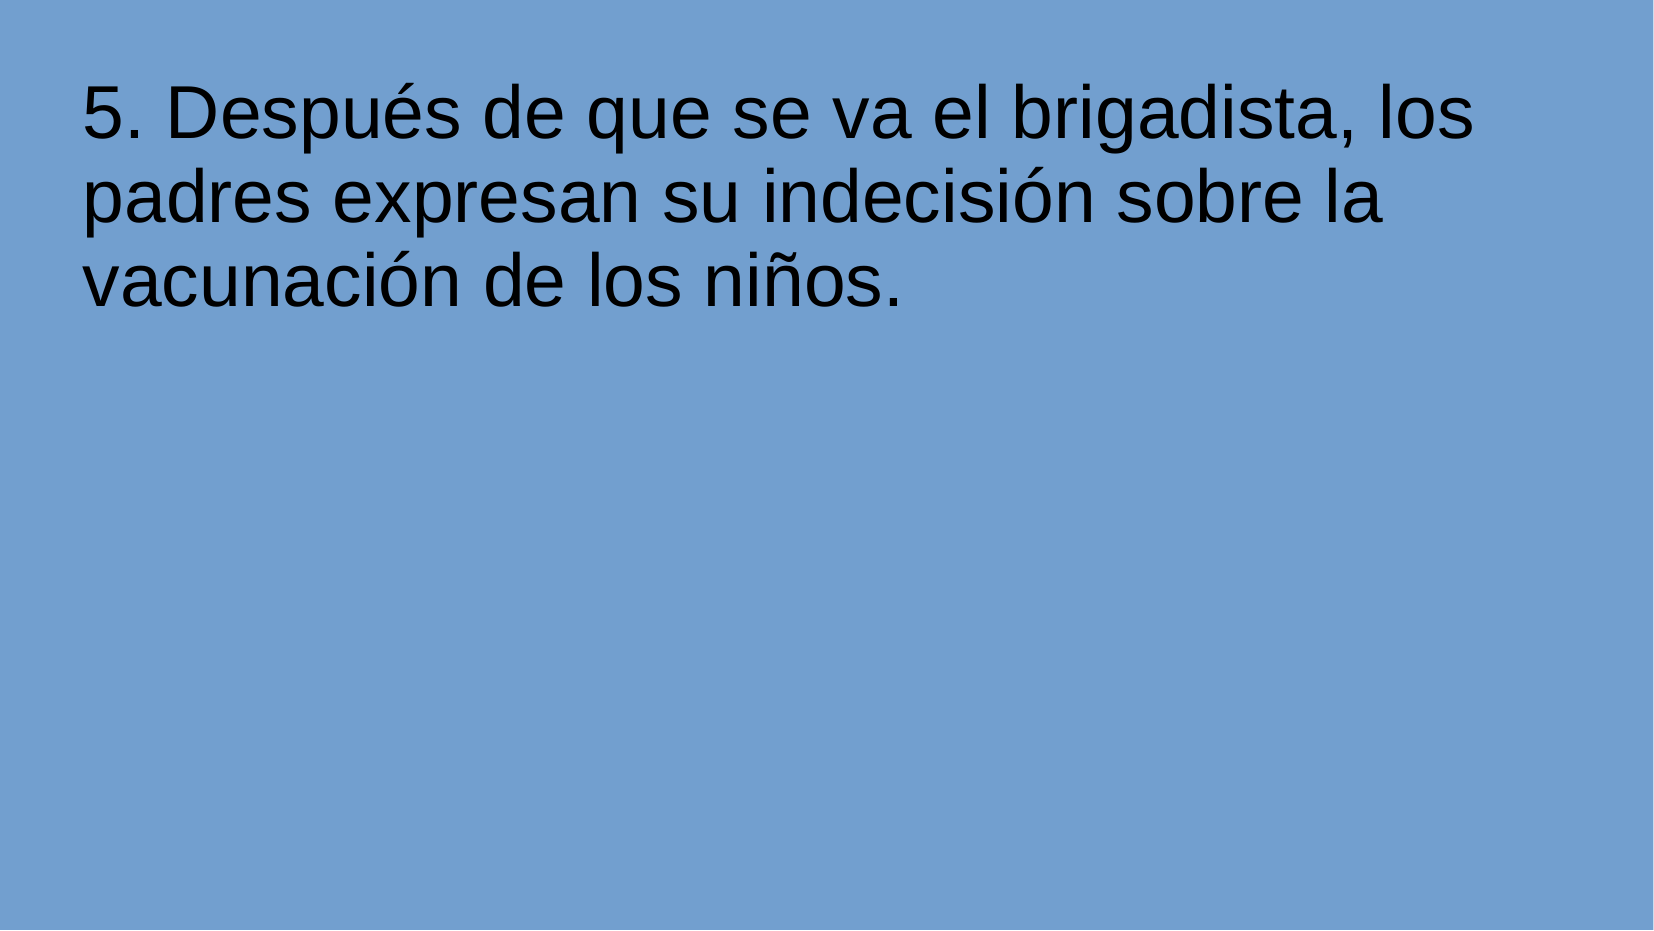

# 5. Después de que se va el brigadista, los padres expresan su indecisión sobre la vacunación de los niños.